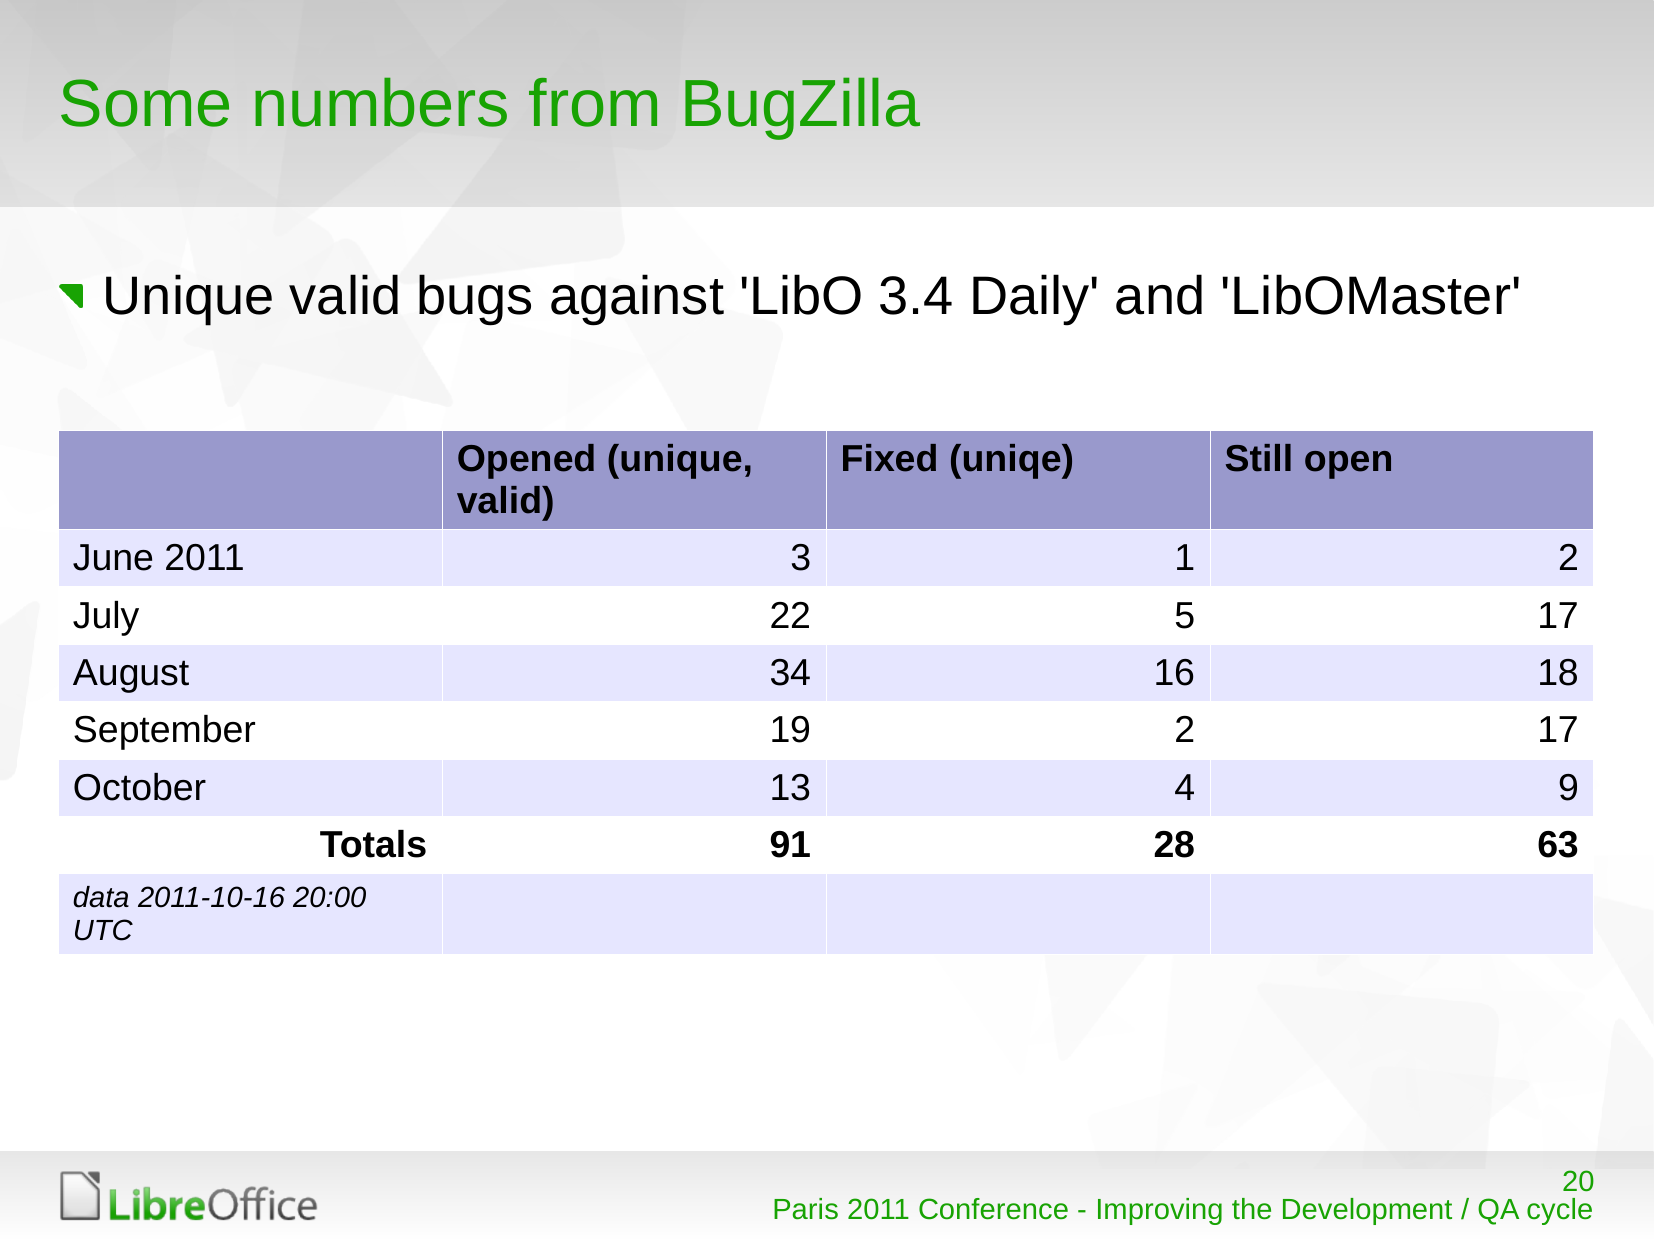

# Some numbers from BugZilla
Unique valid bugs against 'LibO 3.4 Daily' and 'LibOMaster'
| | Opened (unique, valid) | Fixed (uniqe) | Still open |
| --- | --- | --- | --- |
| June 2011 | 3 | 1 | 2 |
| July | 22 | 5 | 17 |
| August | 34 | 16 | 18 |
| September | 19 | 2 | 17 |
| October | 13 | 4 | 9 |
| Totals | 91 | 28 | 63 |
| data 2011-10-16 20:00 UTC | | | |
20
Paris 2011 Conference - Improving the Development / QA cycle